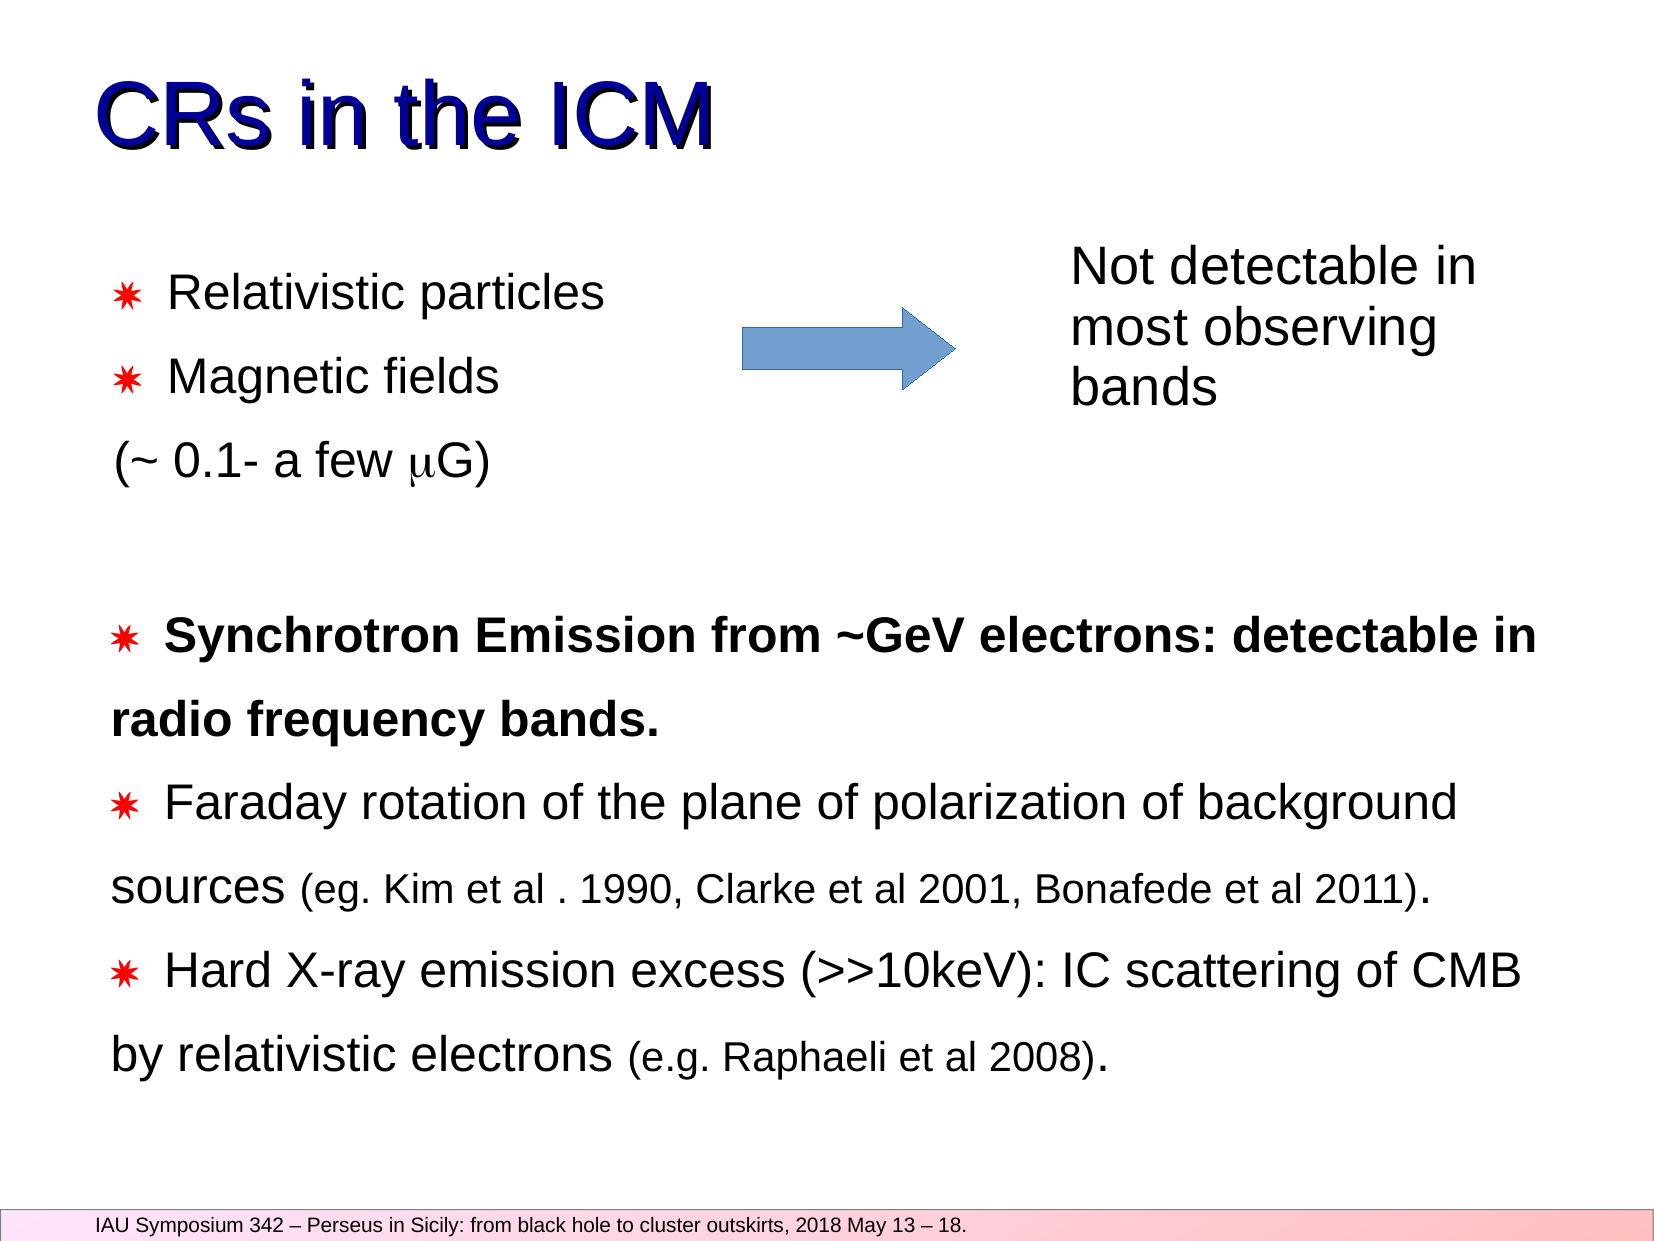

# CRs in the ICM
Not detectable in most observing bands
✷ Relativistic particles
✷ Magnetic fields
(~ 0.1- a few mG)
✷ Synchrotron Emission from ~GeV electrons: detectable in radio frequency bands.
✷ Faraday rotation of the plane of polarization of background sources (eg. Kim et al . 1990, Clarke et al 2001, Bonafede et al 2011).
✷ Hard X-ray emission excess (>>10keV): IC scattering of CMB by relativistic electrons (e.g. Raphaeli et al 2008).